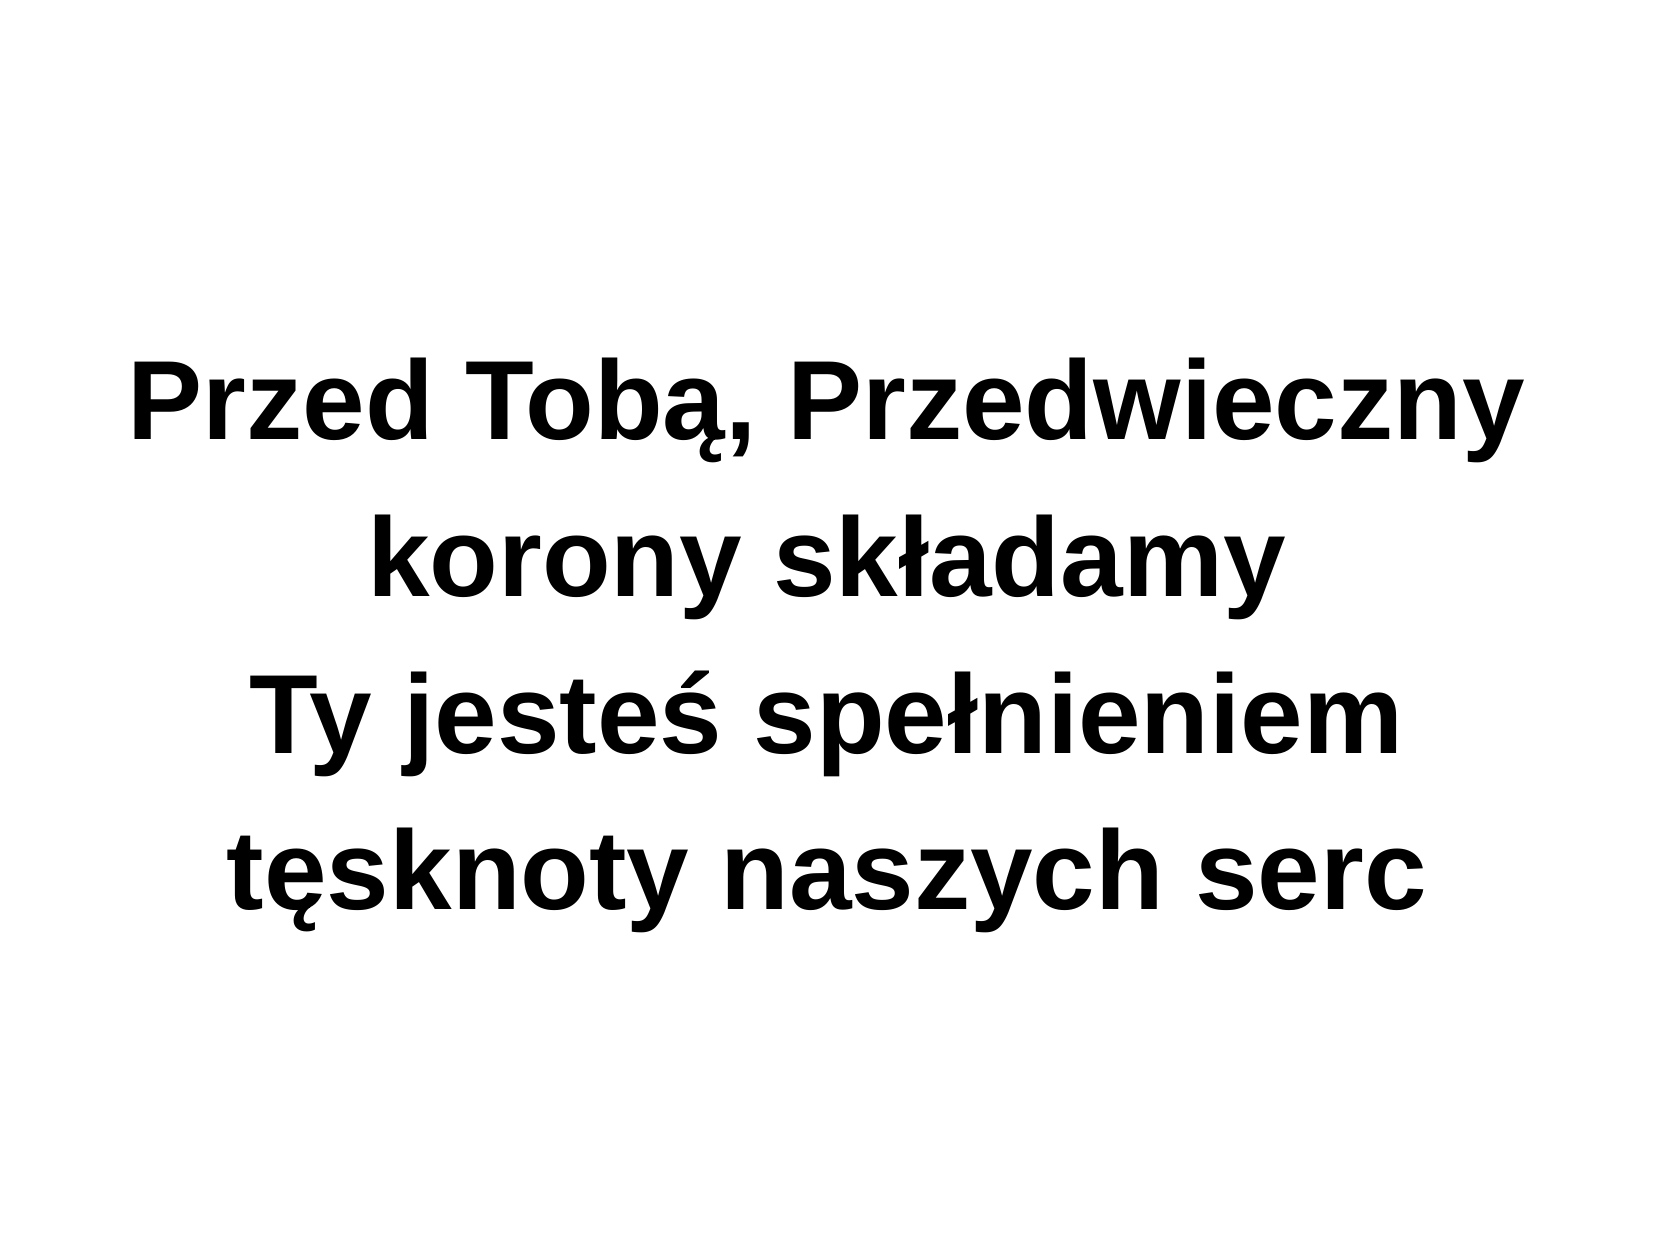

# Przed Tobą, Przedwieczny
korony składamy
Ty jesteś spełnieniem
tęsknoty naszych serc